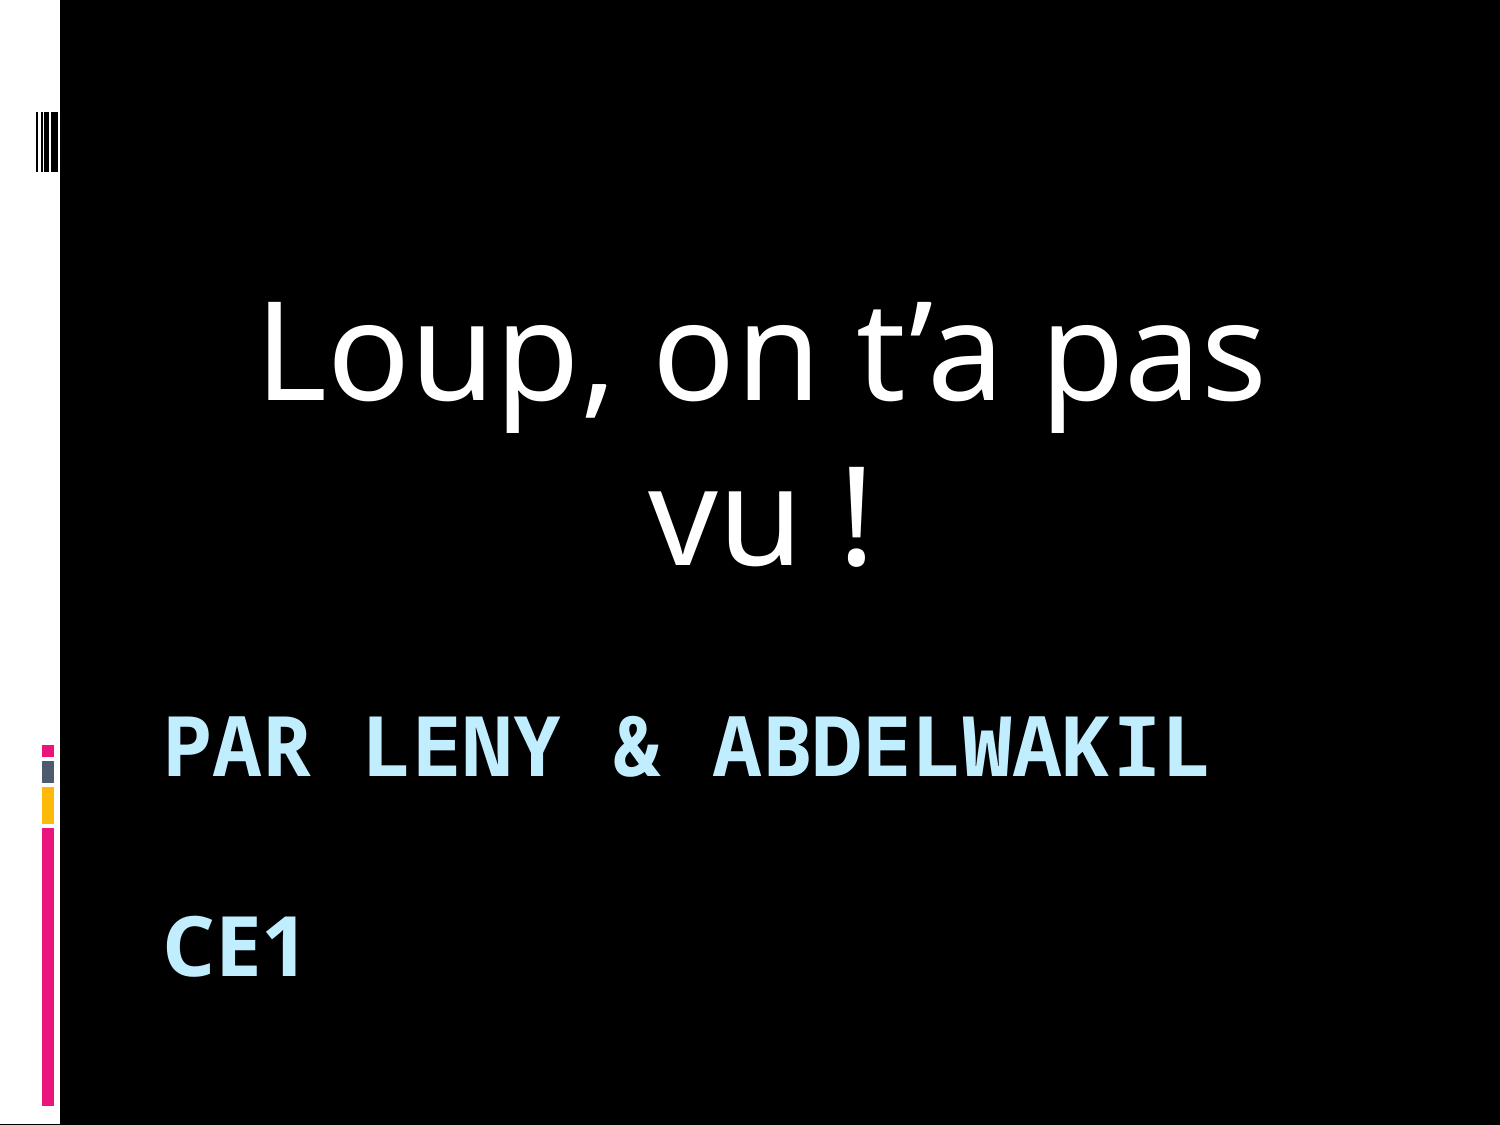

Loup, on t’a pas vu !
# par leny & Abdelwakil Ce1